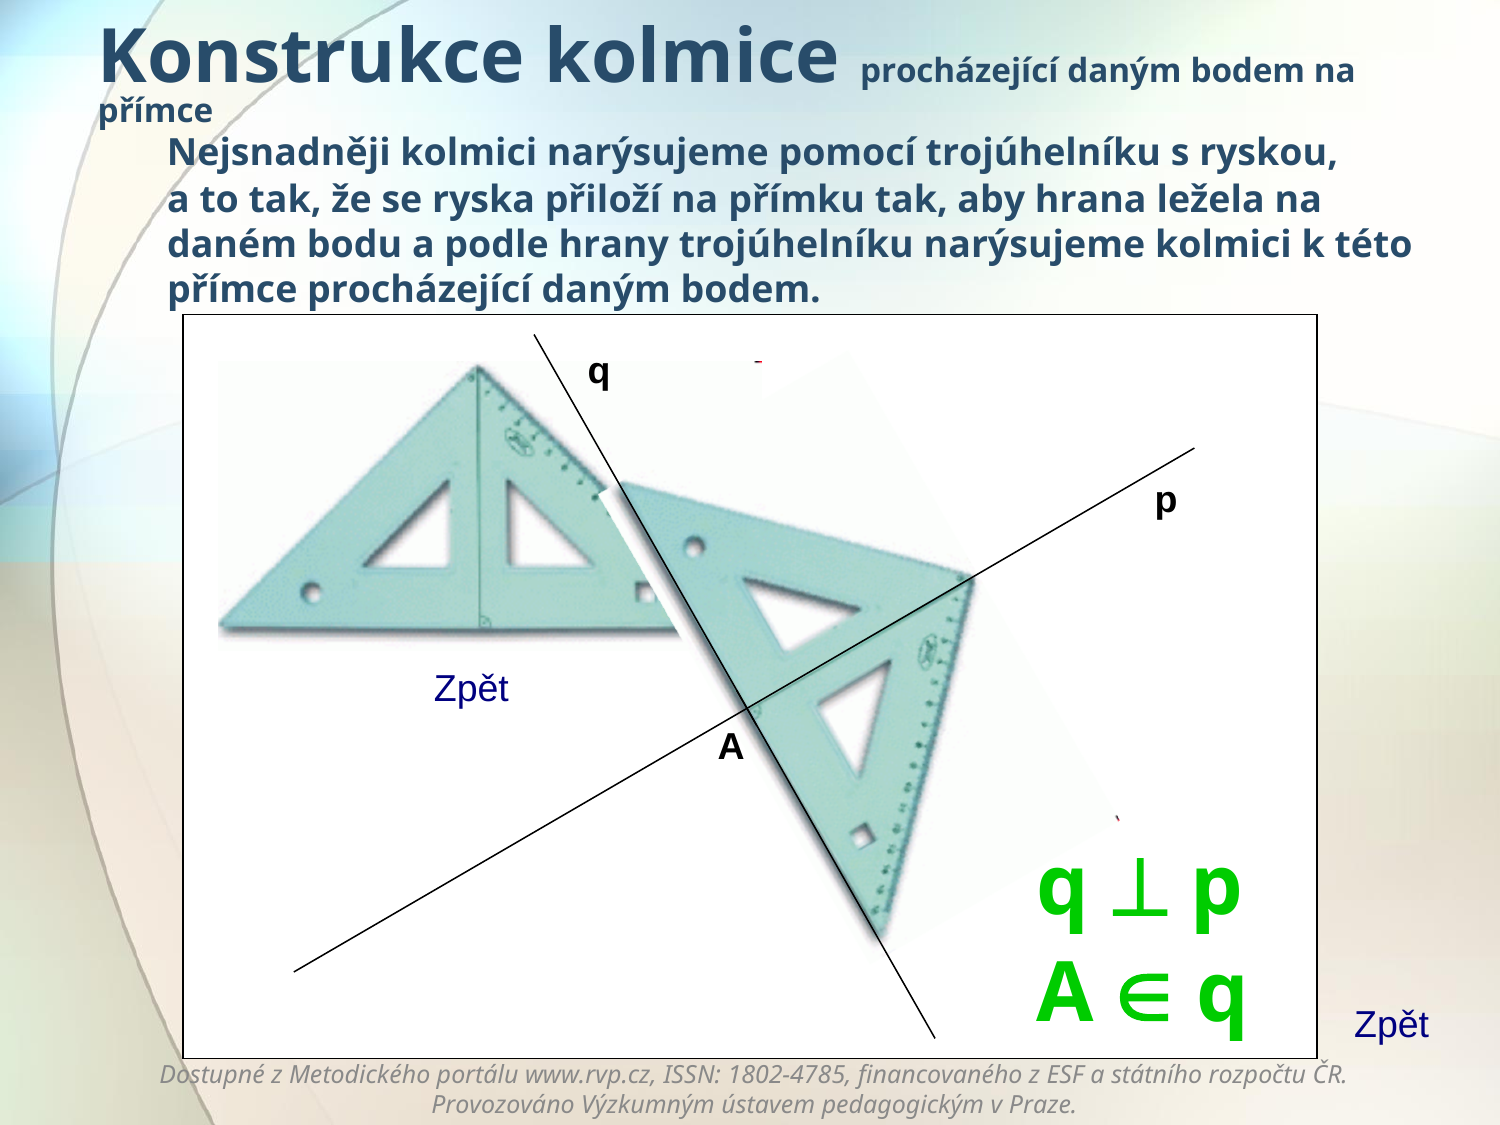

# Konstrukce kolmice procházející daným bodem na přímce
Nejsnadněji kolmici narýsujeme pomocí trojúhelníku s ryskou,
a to tak, že se ryska přiloží na přímku tak, aby hrana ležela na daném bodu a podle hrany trojúhelníku narýsujeme kolmici k této přímce procházející daným bodem.
q
p
Zpět
A
q  p
A  q
Zpět